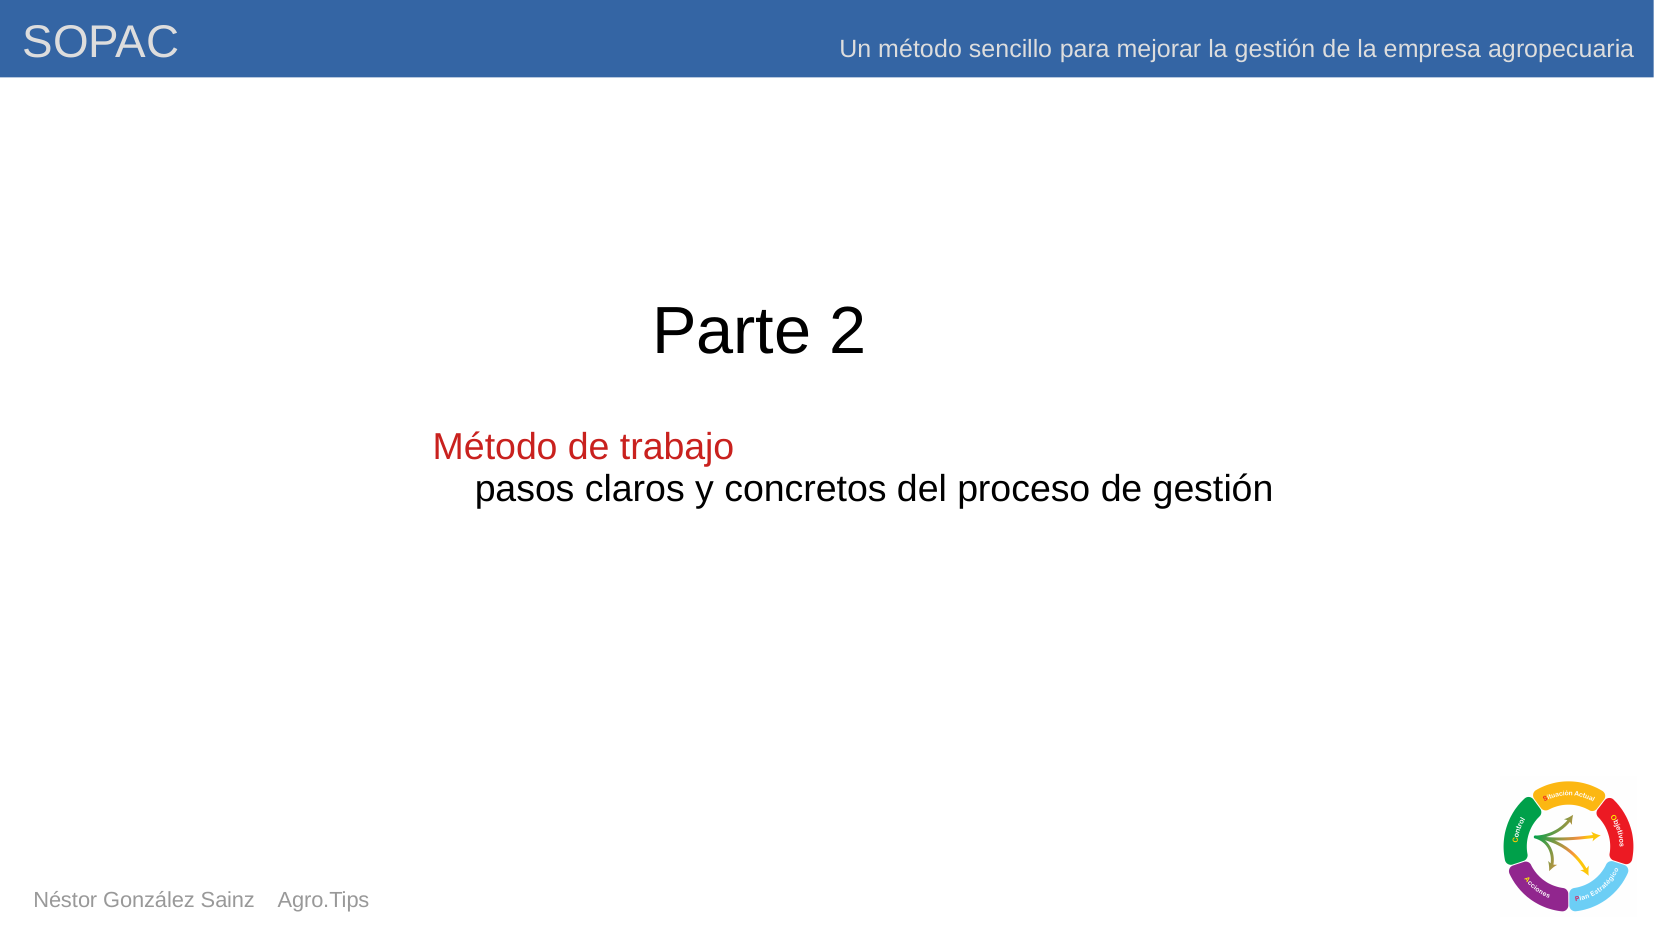

Parte 2
Método de trabajo
 pasos claros y concretos del proceso de gestión